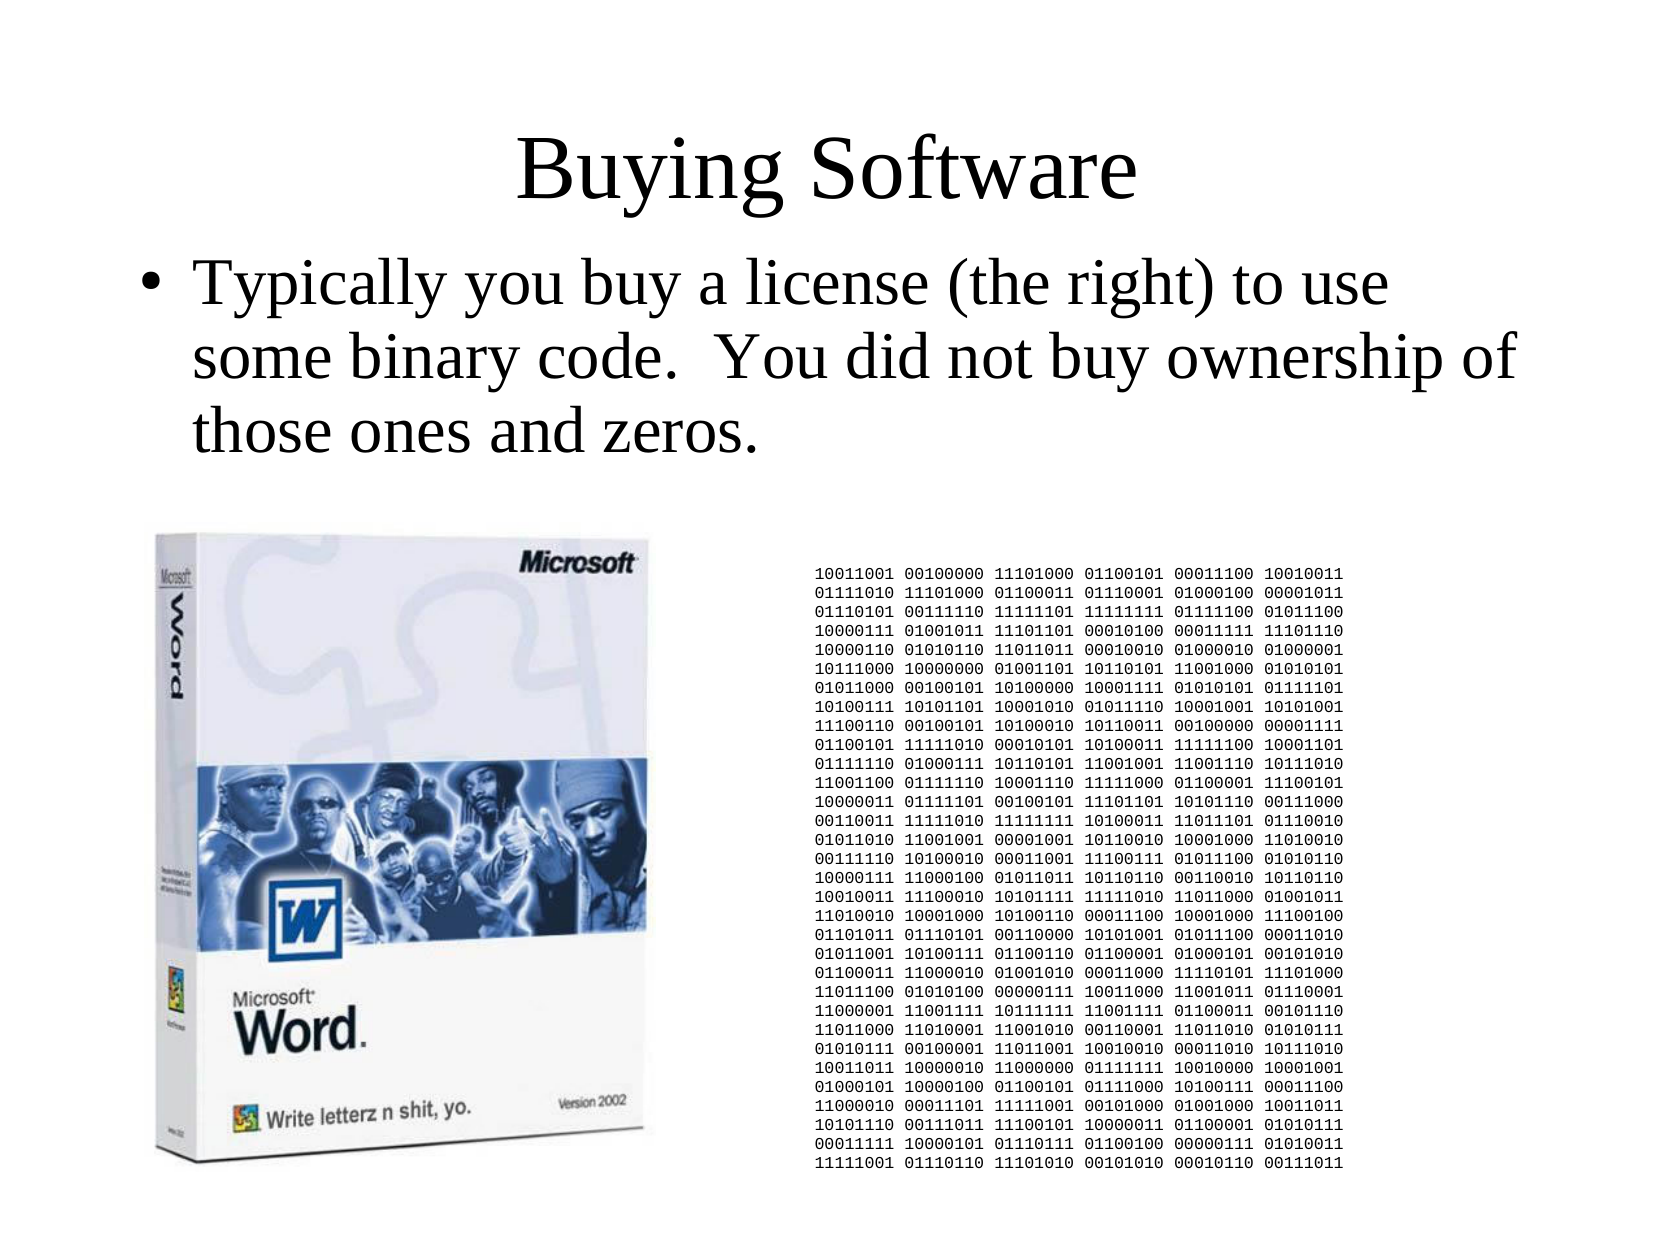

# Buying Software
Typically you buy a license (the right) to use some binary code. You did not buy ownership of those ones and zeros.
10011001 00100000 11101000 01100101 00011100 10010011 01111010 11101000 01100011 01110001 01000100 00001011 01110101 00111110 11111101 11111111 01111100 01011100 10000111 01001011 11101101 00010100 00011111 11101110 10000110 01010110 11011011 00010010 01000010 01000001 10111000 10000000 01001101 10110101 11001000 01010101 01011000 00100101 10100000 10001111 01010101 01111101 10100111 10101101 10001010 01011110 10001001 10101001 11100110 00100101 10100010 10110011 00100000 00001111 01100101 11111010 00010101 10100011 11111100 10001101 01111110 01000111 10110101 11001001 11001110 10111010 11001100 01111110 10001110 11111000 01100001 11100101 10000011 01111101 00100101 11101101 10101110 00111000 00110011 11111010 11111111 10100011 11011101 01110010 01011010 11001001 00001001 10110010 10001000 11010010 00111110 10100010 00011001 11100111 01011100 01010110 10000111 11000100 01011011 10110110 00110010 10110110 10010011 11100010 10101111 11111010 11011000 01001011 11010010 10001000 10100110 00011100 10001000 11100100 01101011 01110101 00110000 10101001 01011100 00011010 01011001 10100111 01100110 01100001 01000101 00101010 01100011 11000010 01001010 00011000 11110101 11101000 11011100 01010100 00000111 10011000 11001011 01110001 11000001 11001111 10111111 11001111 01100011 00101110 11011000 11010001 11001010 00110001 11011010 01010111 01010111 00100001 11011001 10010010 00011010 10111010 10011011 10000010 11000000 01111111 10010000 10001001 01000101 10000100 01100101 01111000 10100111 00011100 11000010 00011101 11111001 00101000 01001000 10011011 10101110 00111011 11100101 10000011 01100001 01010111 00011111 10000101 01110111 01100100 00000111 01010011 11111001 01110110 11101010 00101010 00010110 00111011